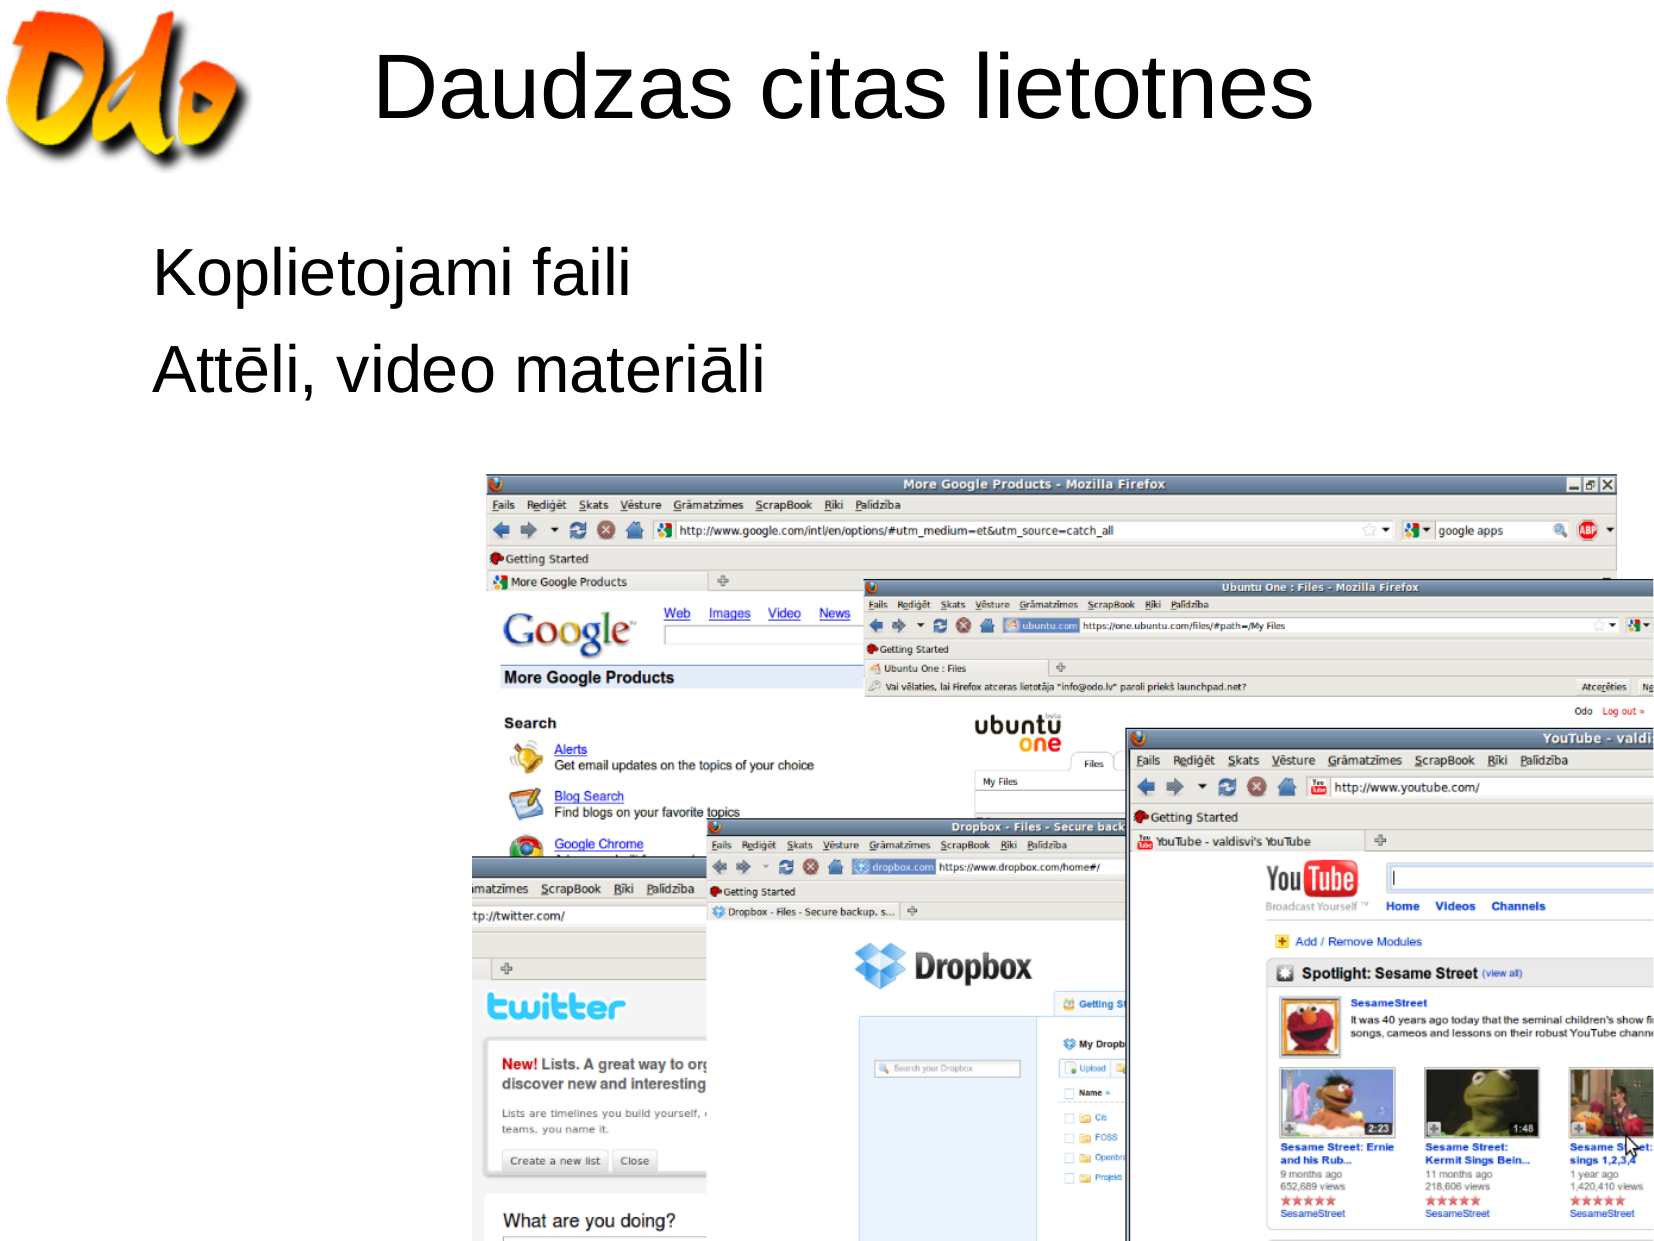

# Daudzas citas lietotnes
Koplietojami faili
Attēli, video materiāli